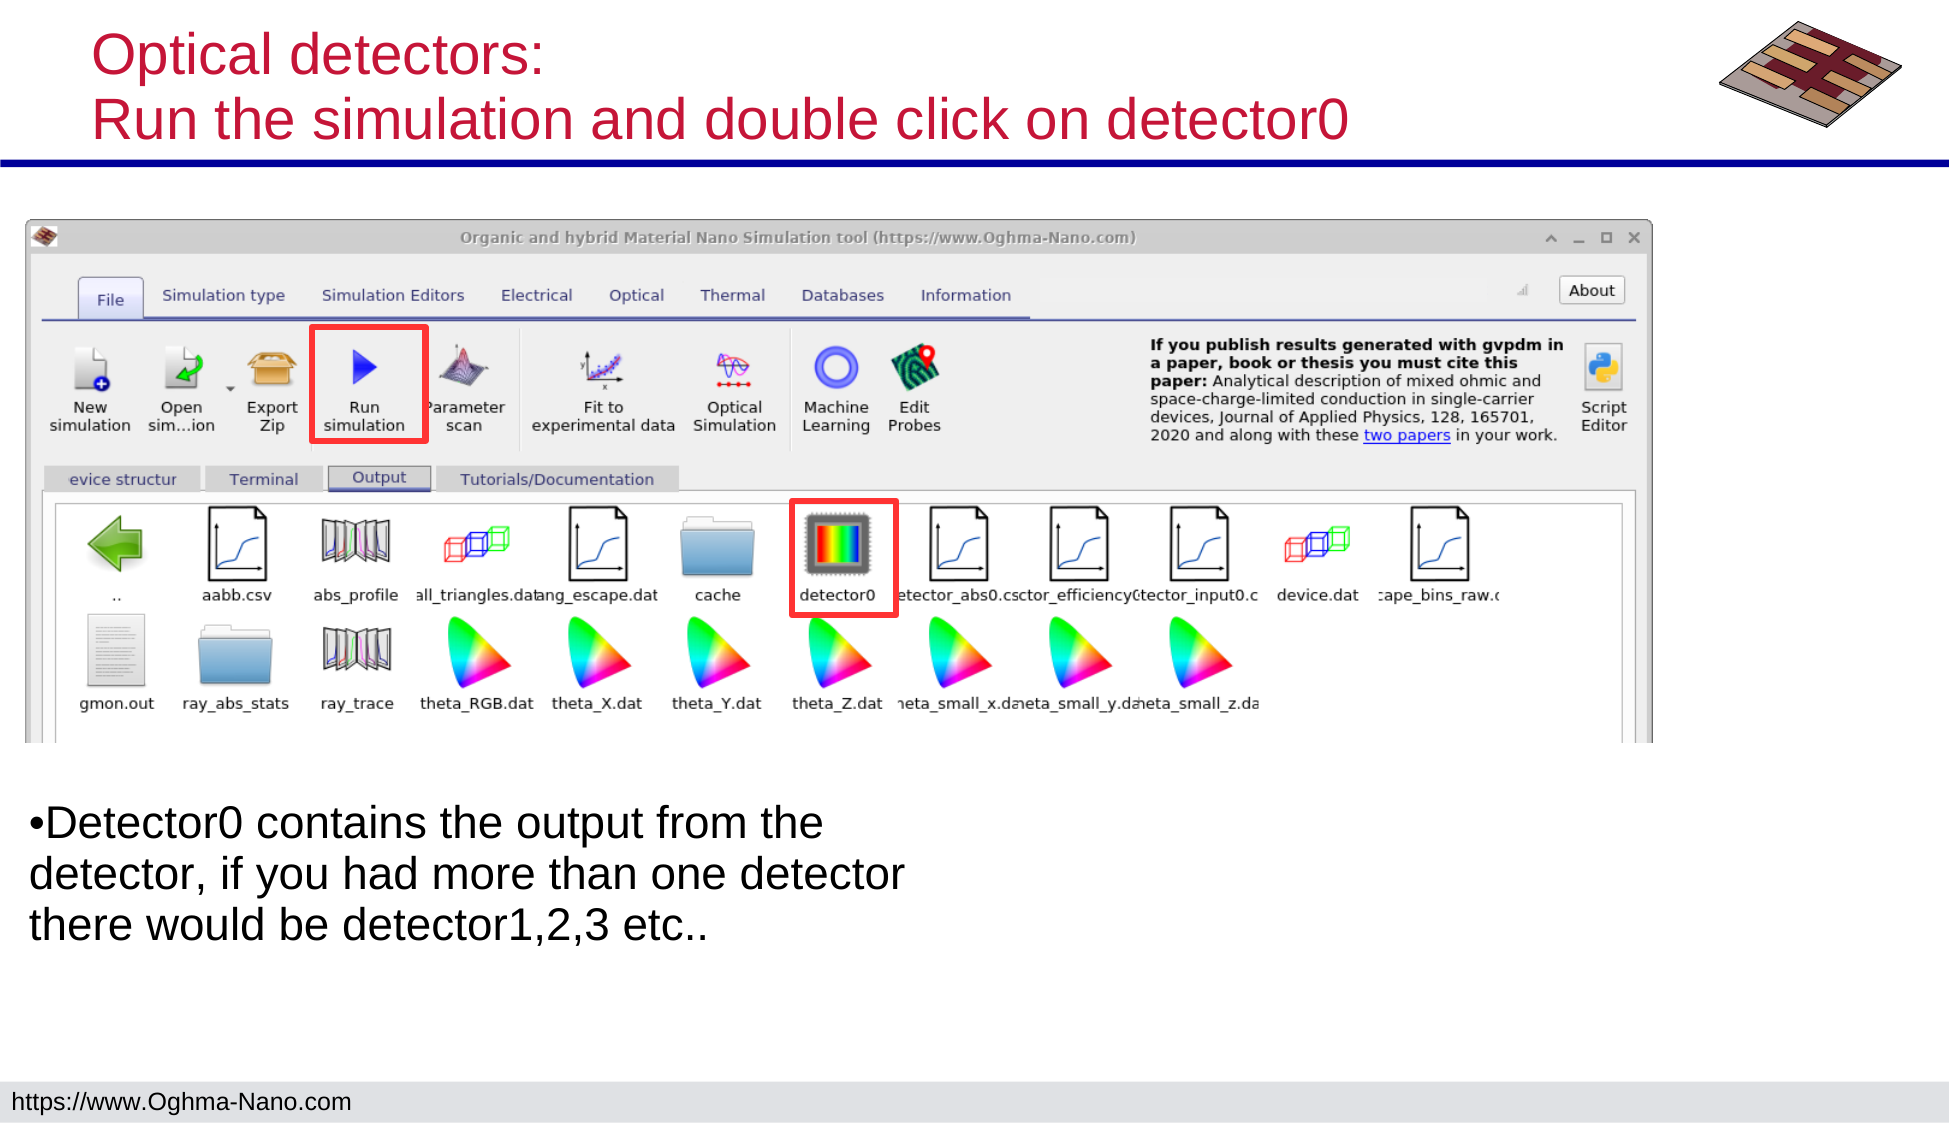

# Optical detectors: Run the simulation and double click on detector0
Detector0 contains the output from the detector, if you had more than one detector there would be detector1,2,3 etc..